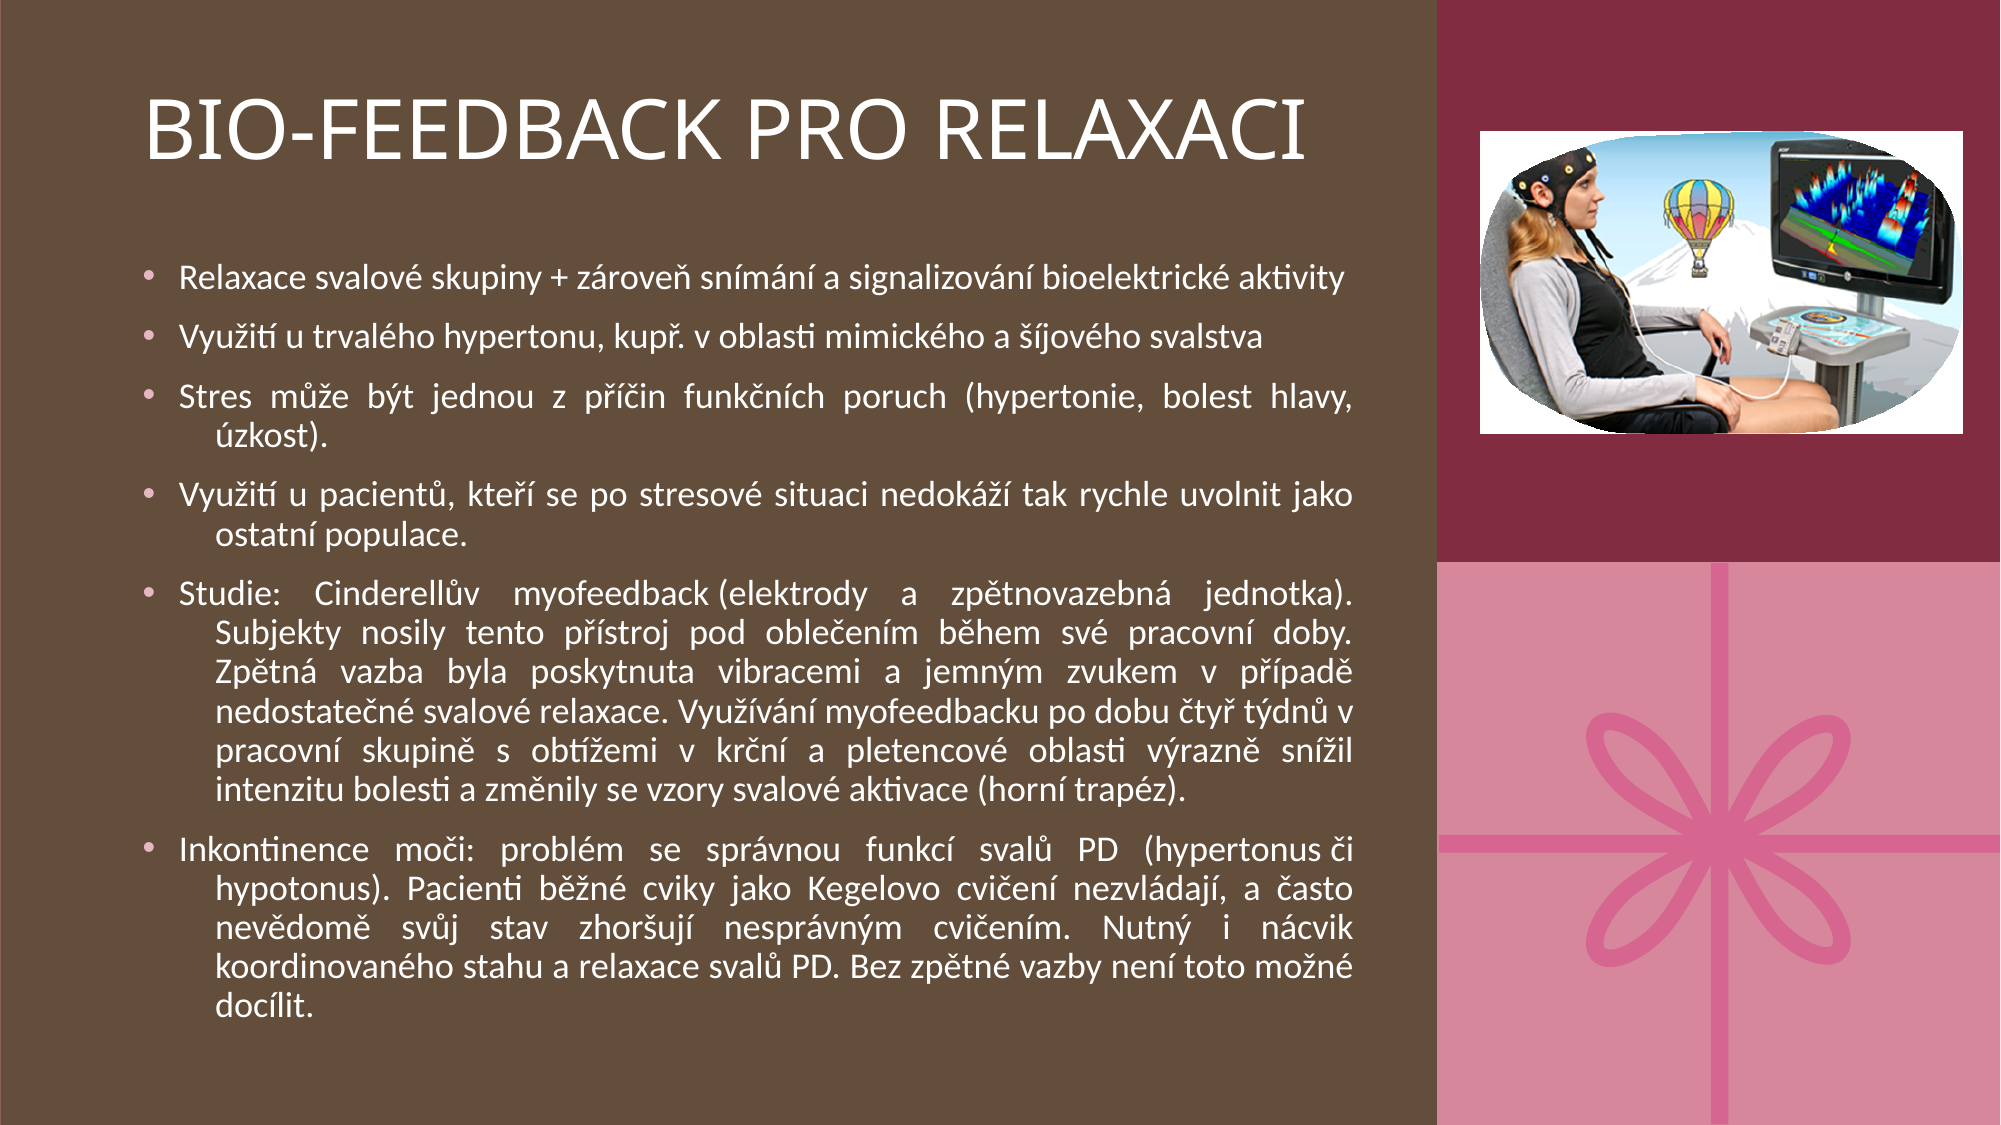

# BIO-FEEDBACK PRO RELAXACI
Relaxace svalové skupiny + zároveň snímání a signalizování bioelektrické aktivity
Využití u trvalého hypertonu, kupř. v oblasti mimického a šíjového svalstva
Stres může být jednou z příčin funkčních poruch (hypertonie, bolest hlavy, úzkost).
Využití u pacientů, kteří se po stresové situaci nedokáží tak rychle uvolnit jako ostatní populace.
Studie: Cinderellův myofeedback (elektrody a zpětnovazebná jednotka). Subjekty nosily tento přístroj pod oblečením během své pracovní doby. Zpětná vazba byla poskytnuta vibracemi a jemným zvukem v případě nedostatečné svalové relaxace. Využívání myofeedbacku po dobu čtyř týdnů v pracovní skupině s obtížemi v krční a pletencové oblasti výrazně snížil intenzitu bolesti a změnily se vzory svalové aktivace (horní trapéz).
Inkontinence moči: problém se správnou funkcí svalů PD (hypertonus či hypotonus). Pacienti běžné cviky jako Kegelovo cvičení nezvládají, a často nevědomě svůj stav zhoršují nesprávným cvičením. Nutný i nácvik koordinovaného stahu a relaxace svalů PD. Bez zpětné vazby není toto možné docílit.